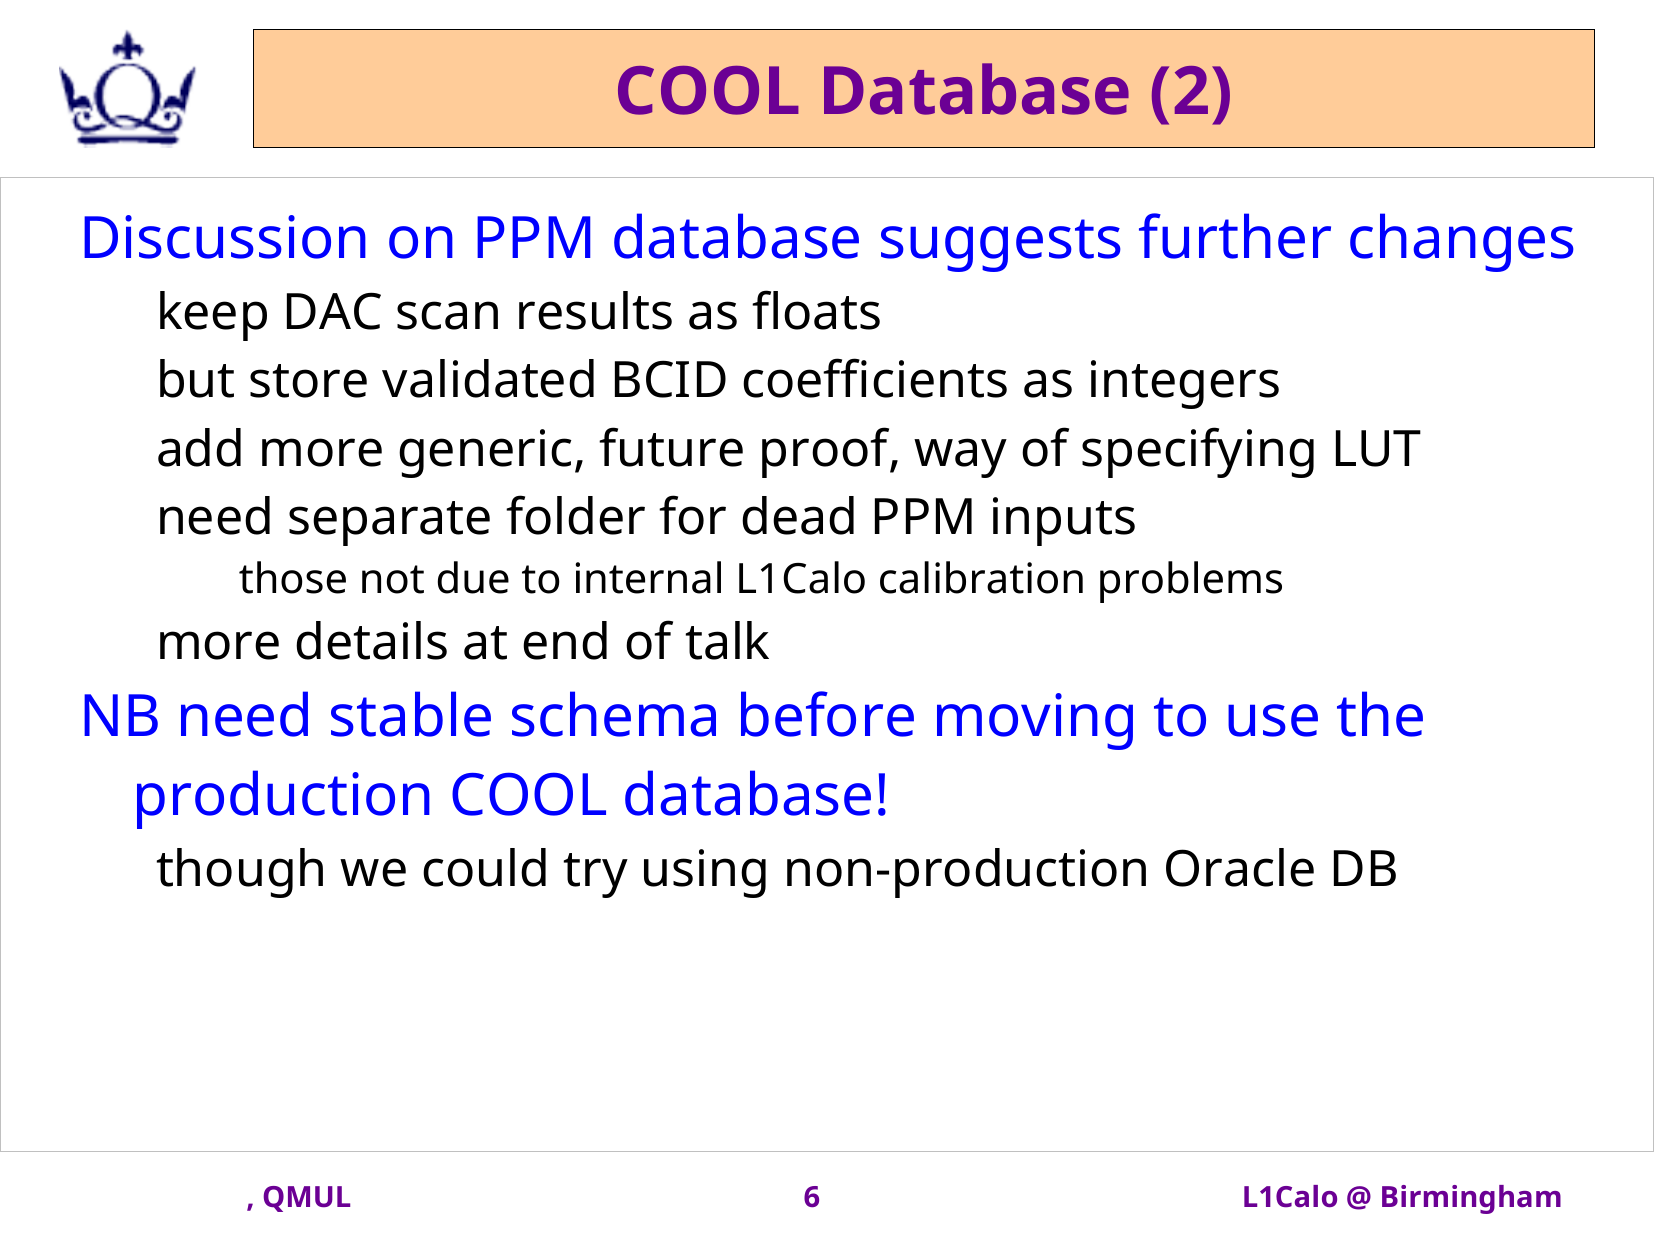

# COOL Database (2)
Discussion on PPM database suggests further changes
keep DAC scan results as floats
but store validated BCID coefficients as integers
add more generic, future proof, way of specifying LUT
need separate folder for dead PPM inputs
those not due to internal L1Calo calibration problems
more details at end of talk
NB need stable schema before moving to use the production COOL database!
though we could try using non-production Oracle DB